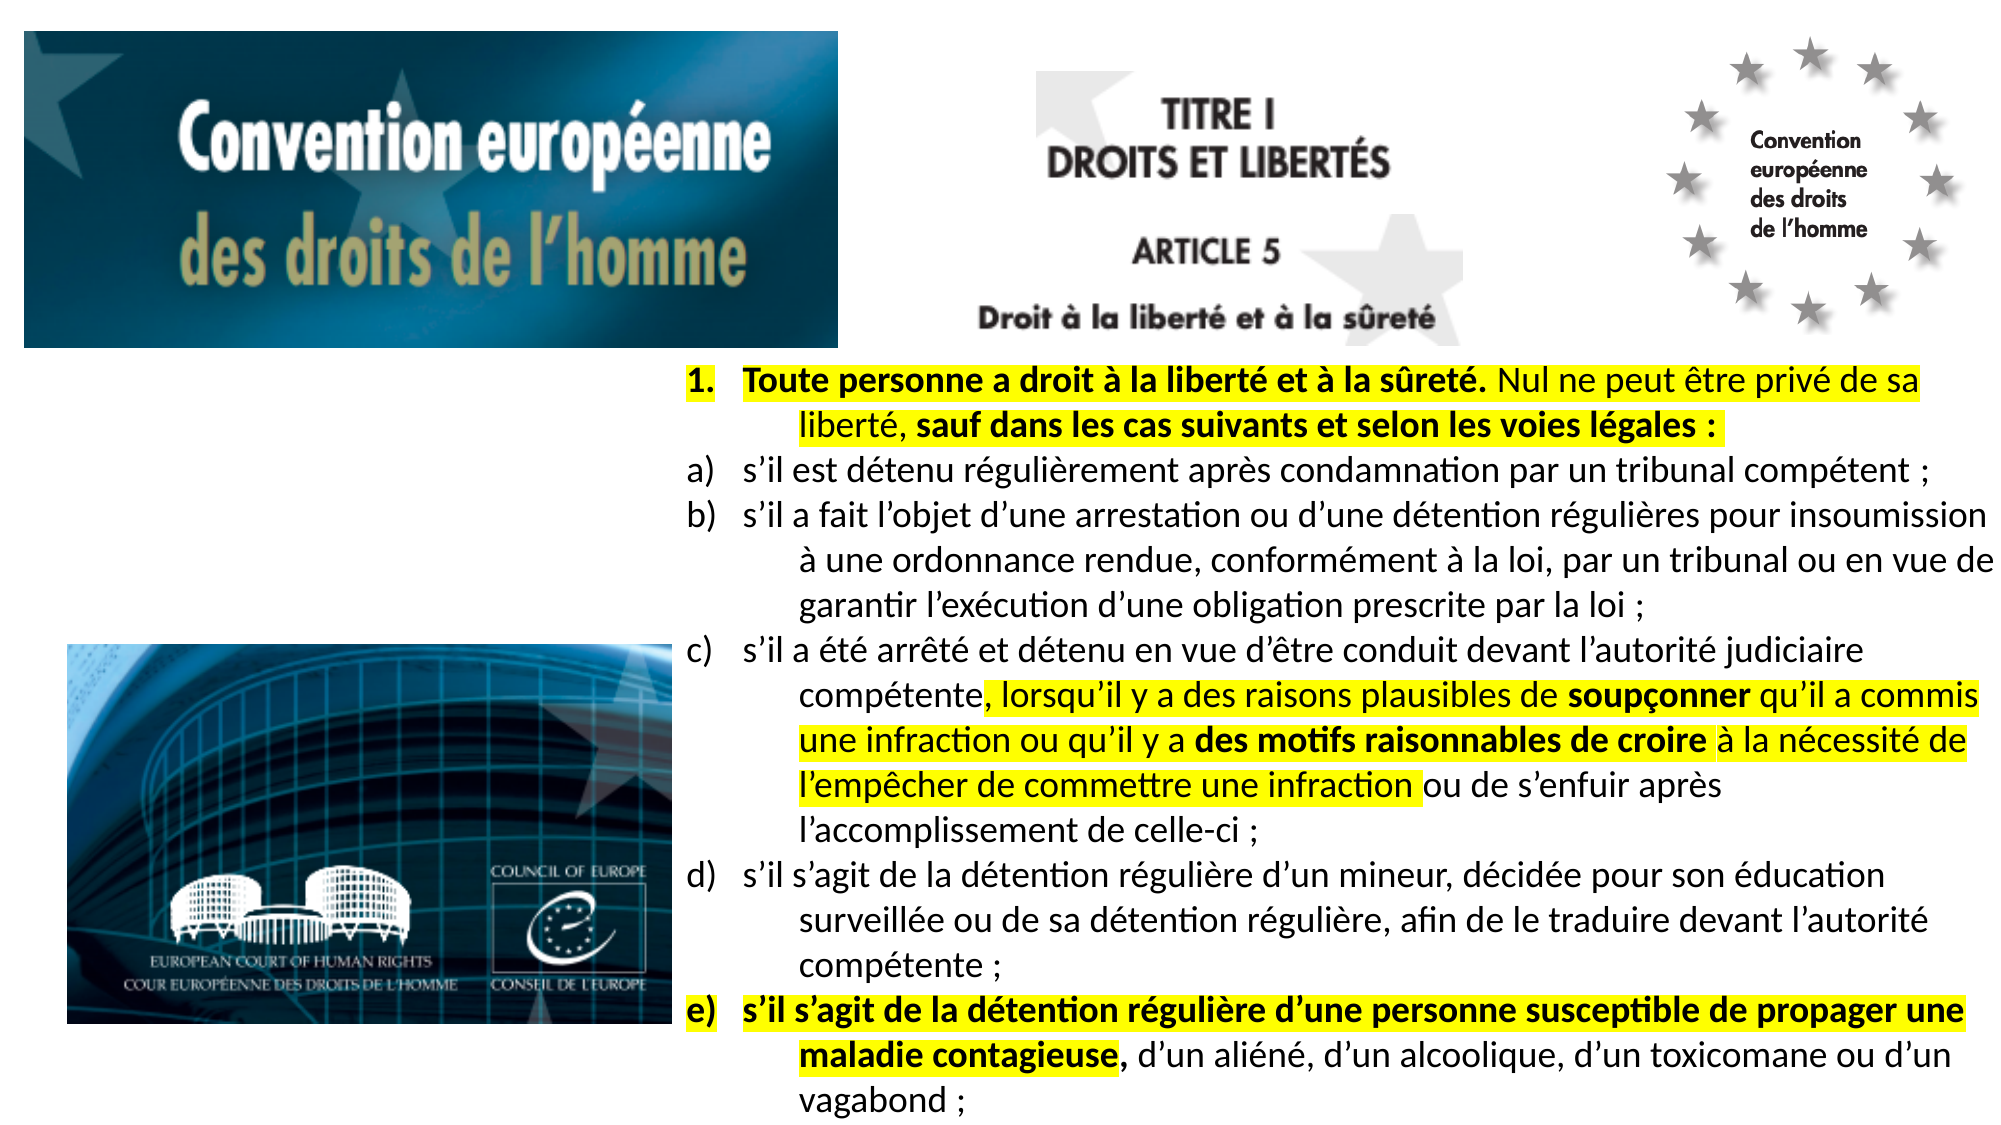

Toute personne a droit à la liberté et à la sûreté. Nul ne peut être privé de sa liberté, sauf dans les cas suivants et selon les voies légales :
s’il est détenu régulièrement après condamnation par un tribunal compétent ;
s’il a fait l’objet d’une arrestation ou d’une détention régulières pour insoumission à une ordonnance rendue, conformément à la loi, par un tribunal ou en vue de garantir l’exécution d’une obligation prescrite par la loi ;
s’il a été arrêté et détenu en vue d’être conduit devant l’autorité judiciaire compétente, lorsqu’il y a des raisons plausibles de soupçonner qu’il a commis une infraction ou qu’il y a des motifs raisonnables de croire à la nécessité de l’empêcher de commettre une infraction ou de s’enfuir après l’accomplissement de celle-ci ;
s’il s’agit de la détention régulière d’un mineur, décidée pour son éducation surveillée ou de sa détention régulière, afin de le traduire devant l’autorité compétente ;
s’il s’agit de la détention régulière d’une personne susceptible de propager une maladie contagieuse, d’un aliéné, d’un alcoolique, d’un toxicomane ou d’un vagabond ;